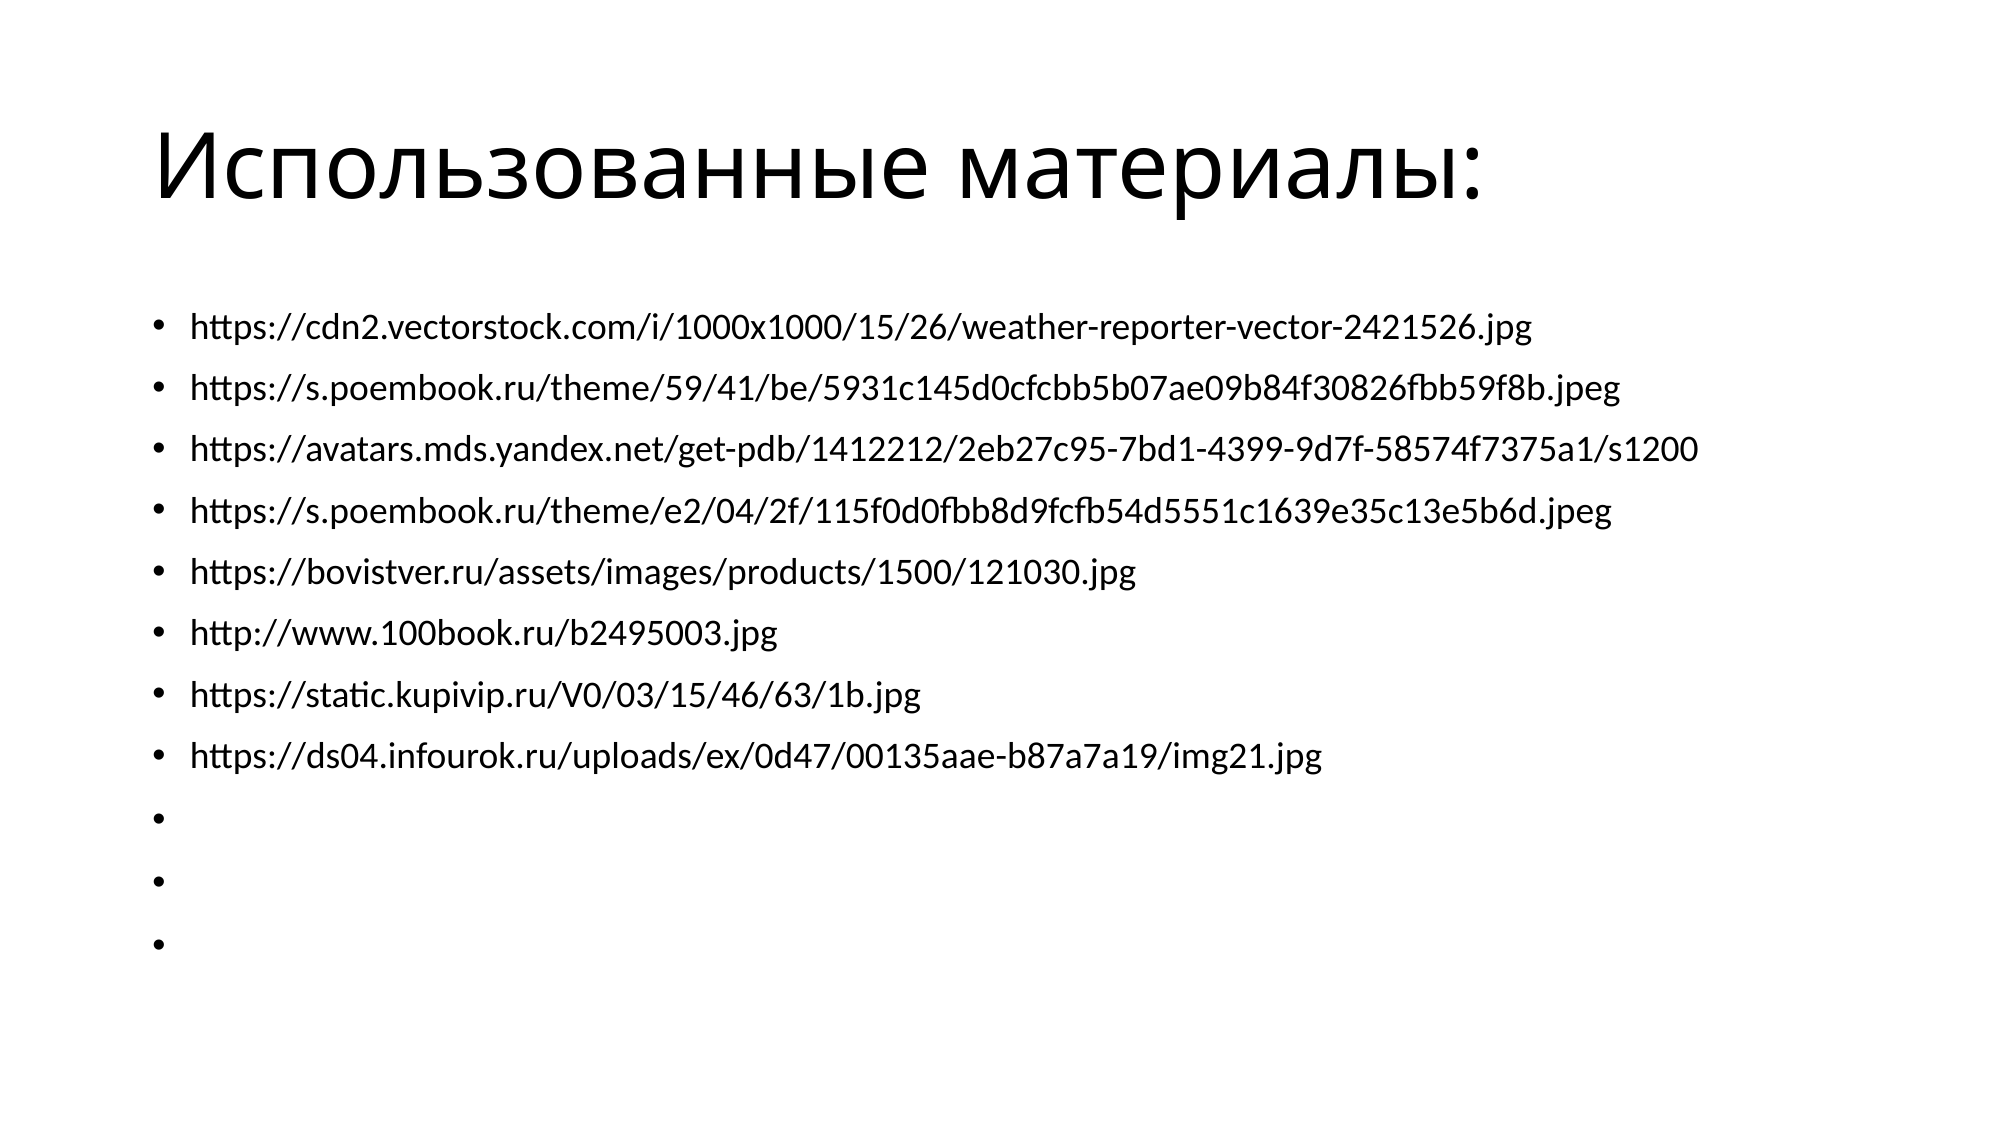

# Использованные материалы:
https://cdn2.vectorstock.com/i/1000x1000/15/26/weather-reporter-vector-2421526.jpg
https://s.poembook.ru/theme/59/41/be/5931c145d0cfcbb5b07ae09b84f30826fbb59f8b.jpeg
https://avatars.mds.yandex.net/get-pdb/1412212/2eb27c95-7bd1-4399-9d7f-58574f7375a1/s1200
https://s.poembook.ru/theme/e2/04/2f/115f0d0fbb8d9fcfb54d5551c1639e35c13e5b6d.jpeg
https://bovistver.ru/assets/images/products/1500/121030.jpg
http://www.100book.ru/b2495003.jpg
https://static.kupivip.ru/V0/03/15/46/63/1b.jpg
https://ds04.infourok.ru/uploads/ex/0d47/00135aae-b87a7a19/img21.jpg